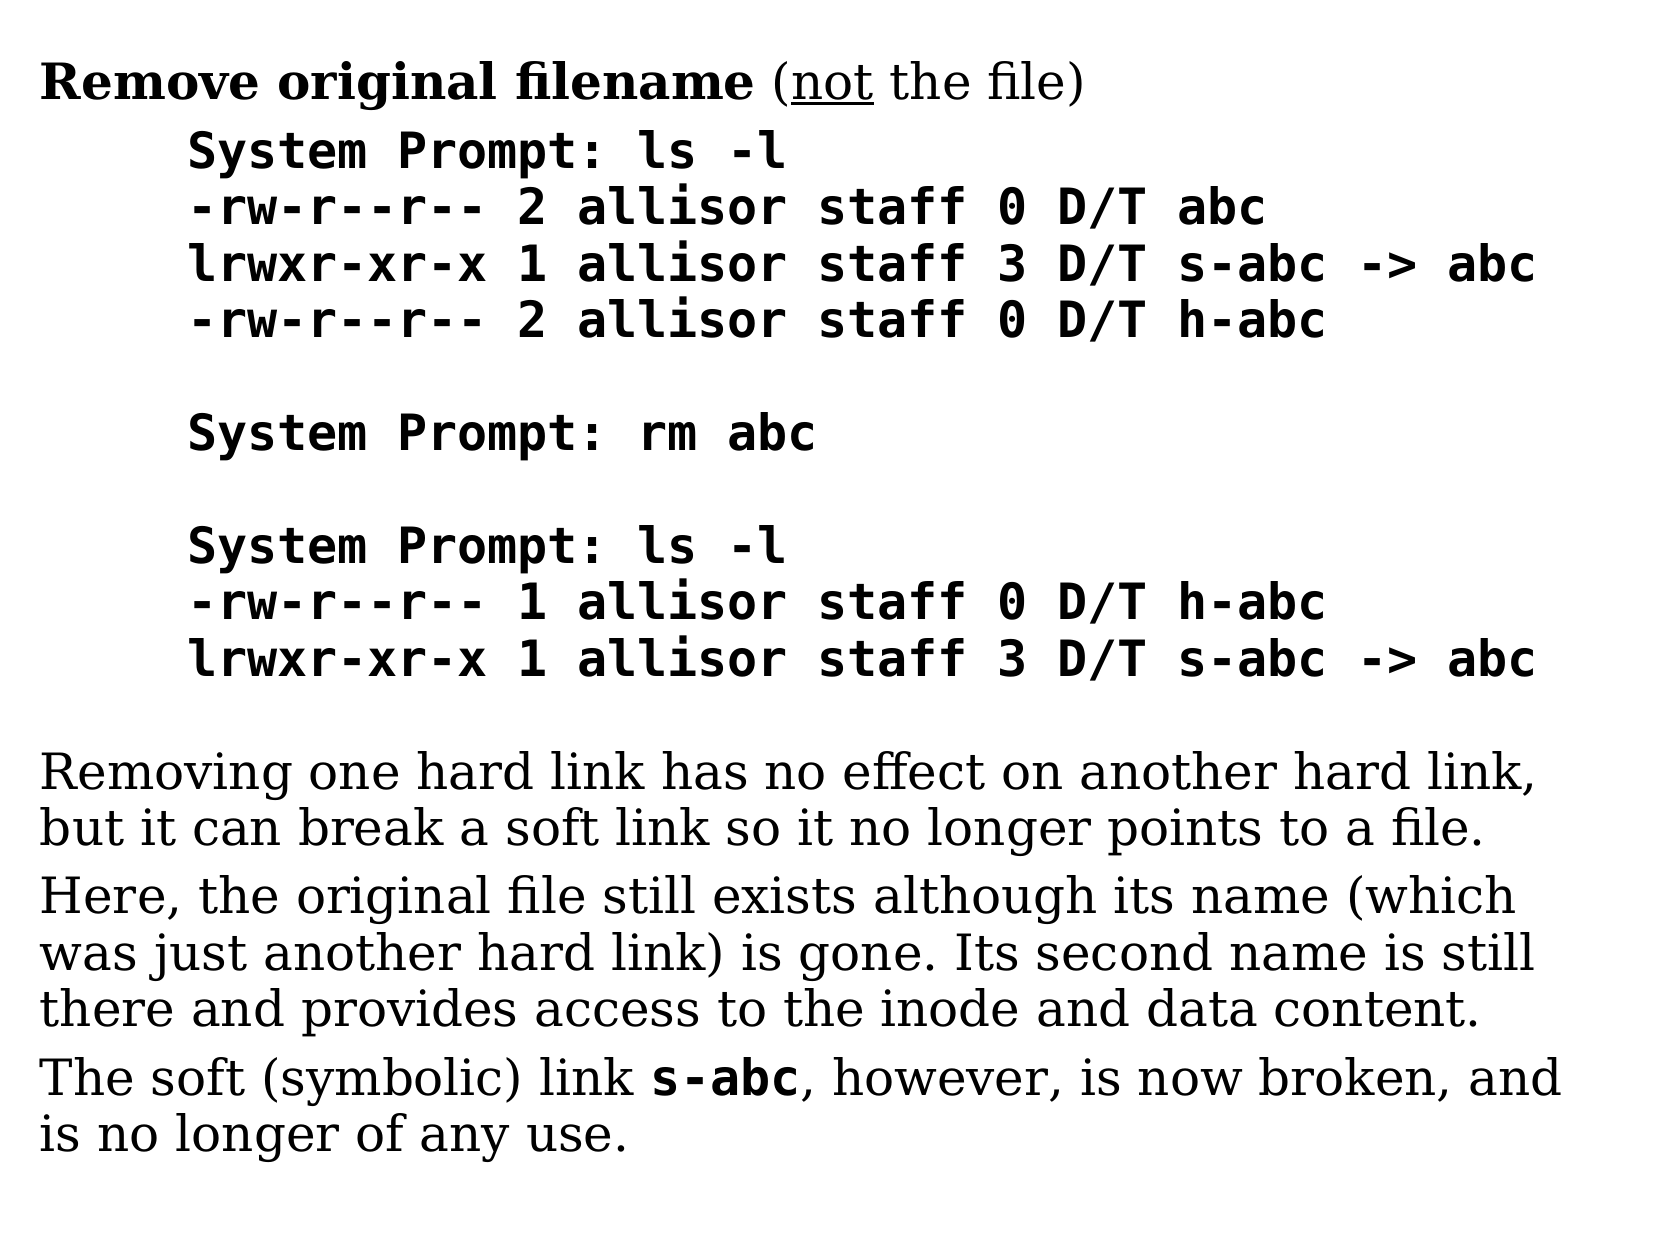

Remove original filename (not the file)
		System Prompt: ls -l
		-rw-r--r-- 2 allisor staff 0 D/T abc
		lrwxr-xr-x 1 allisor staff 3 D/T s-abc -> abc
		-rw-r--r-- 2 allisor staff 0 D/T h-abc
		System Prompt: rm abc
		System Prompt: ls -l
		-rw-r--r-- 1 allisor staff 0 D/T h-abc
		lrwxr-xr-x 1 allisor staff 3 D/T s-abc -> abc
Removing one hard link has no effect on another hard link, but it can break a soft link so it no longer points to a file.
Here, the original file still exists although its name (which was just another hard link) is gone. Its second name is still there and provides access to the inode and data content.
The soft (symbolic) link s-abc, however, is now broken, and is no longer of any use.